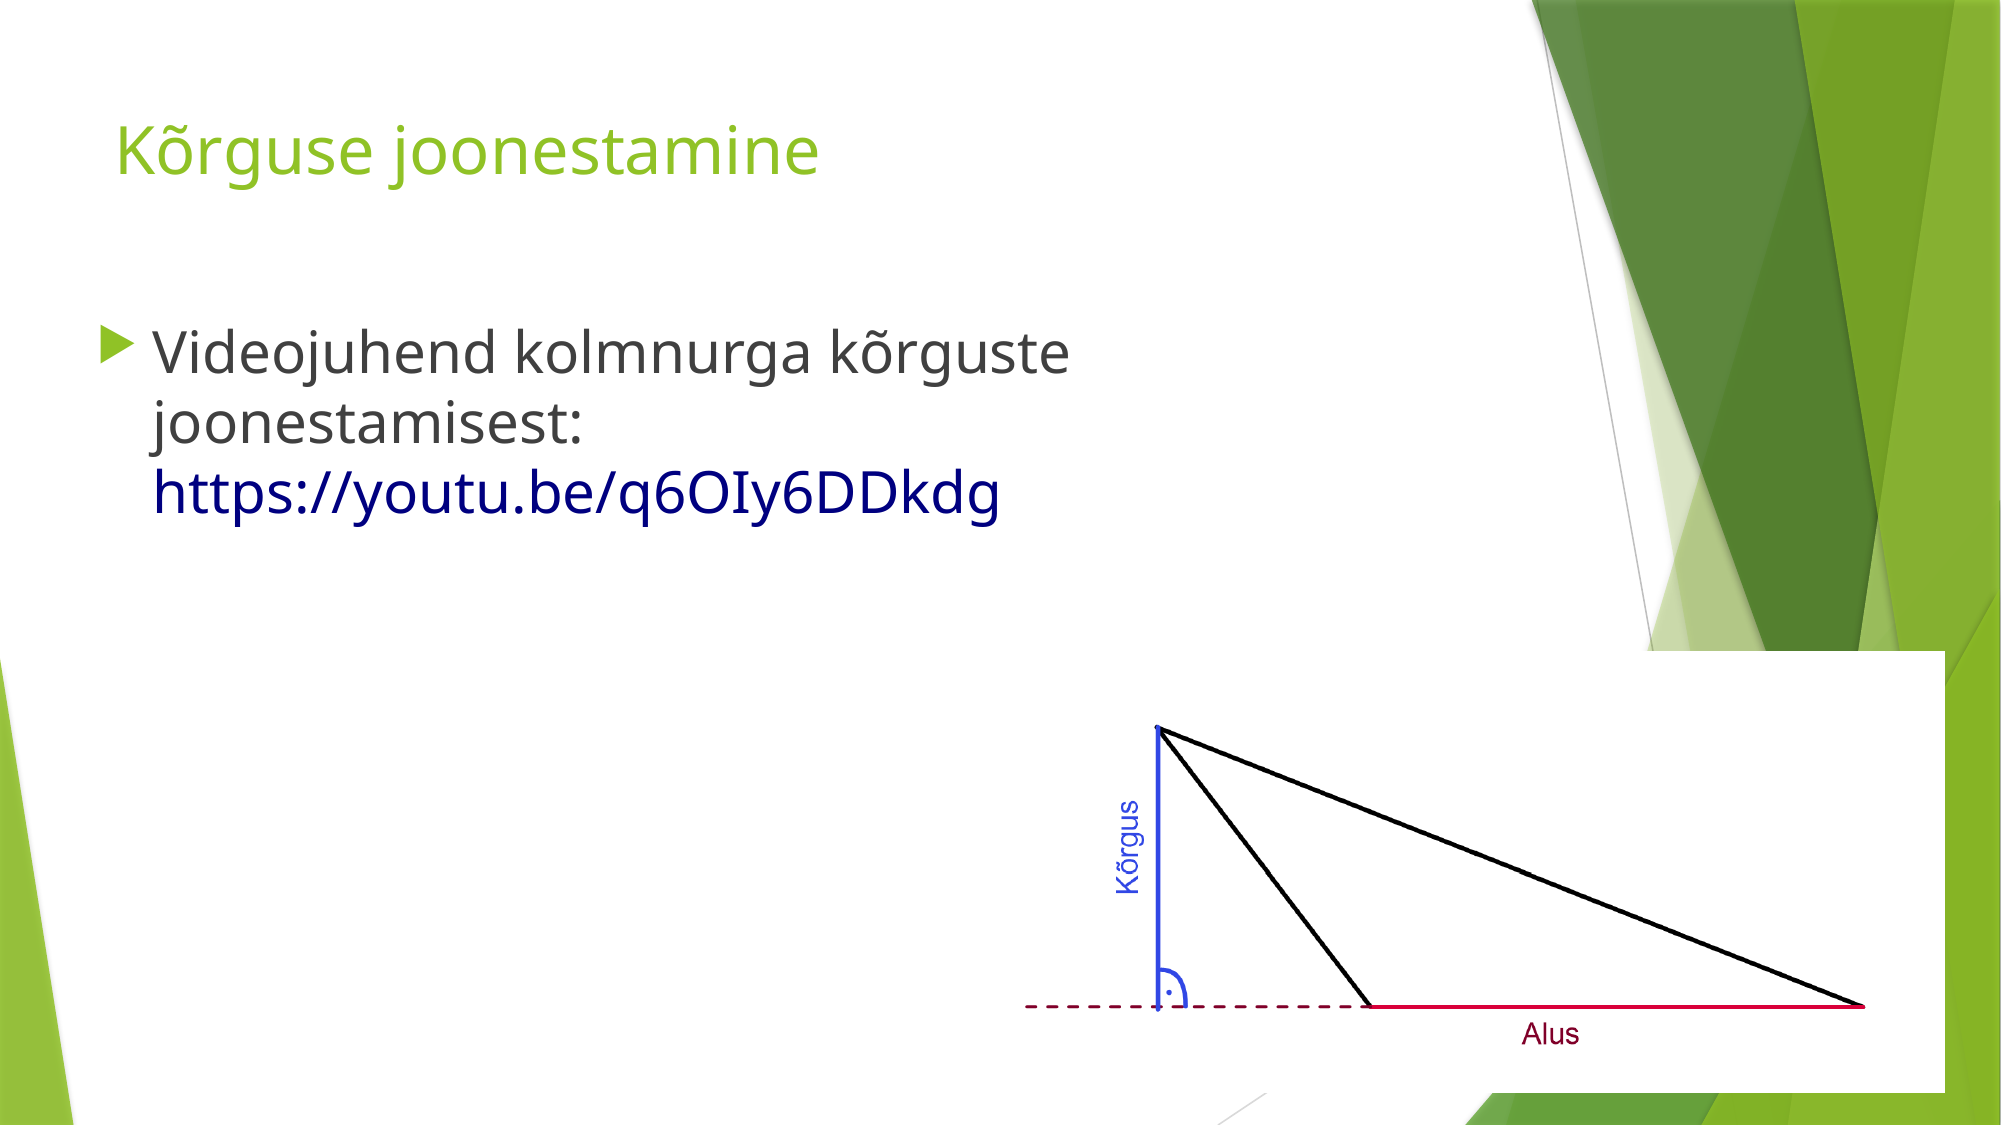

# Kõrguse joonestamine
Videojuhend kolmnurga kõrguste joonestamisest: https://youtu.be/q6OIy6DDkdg